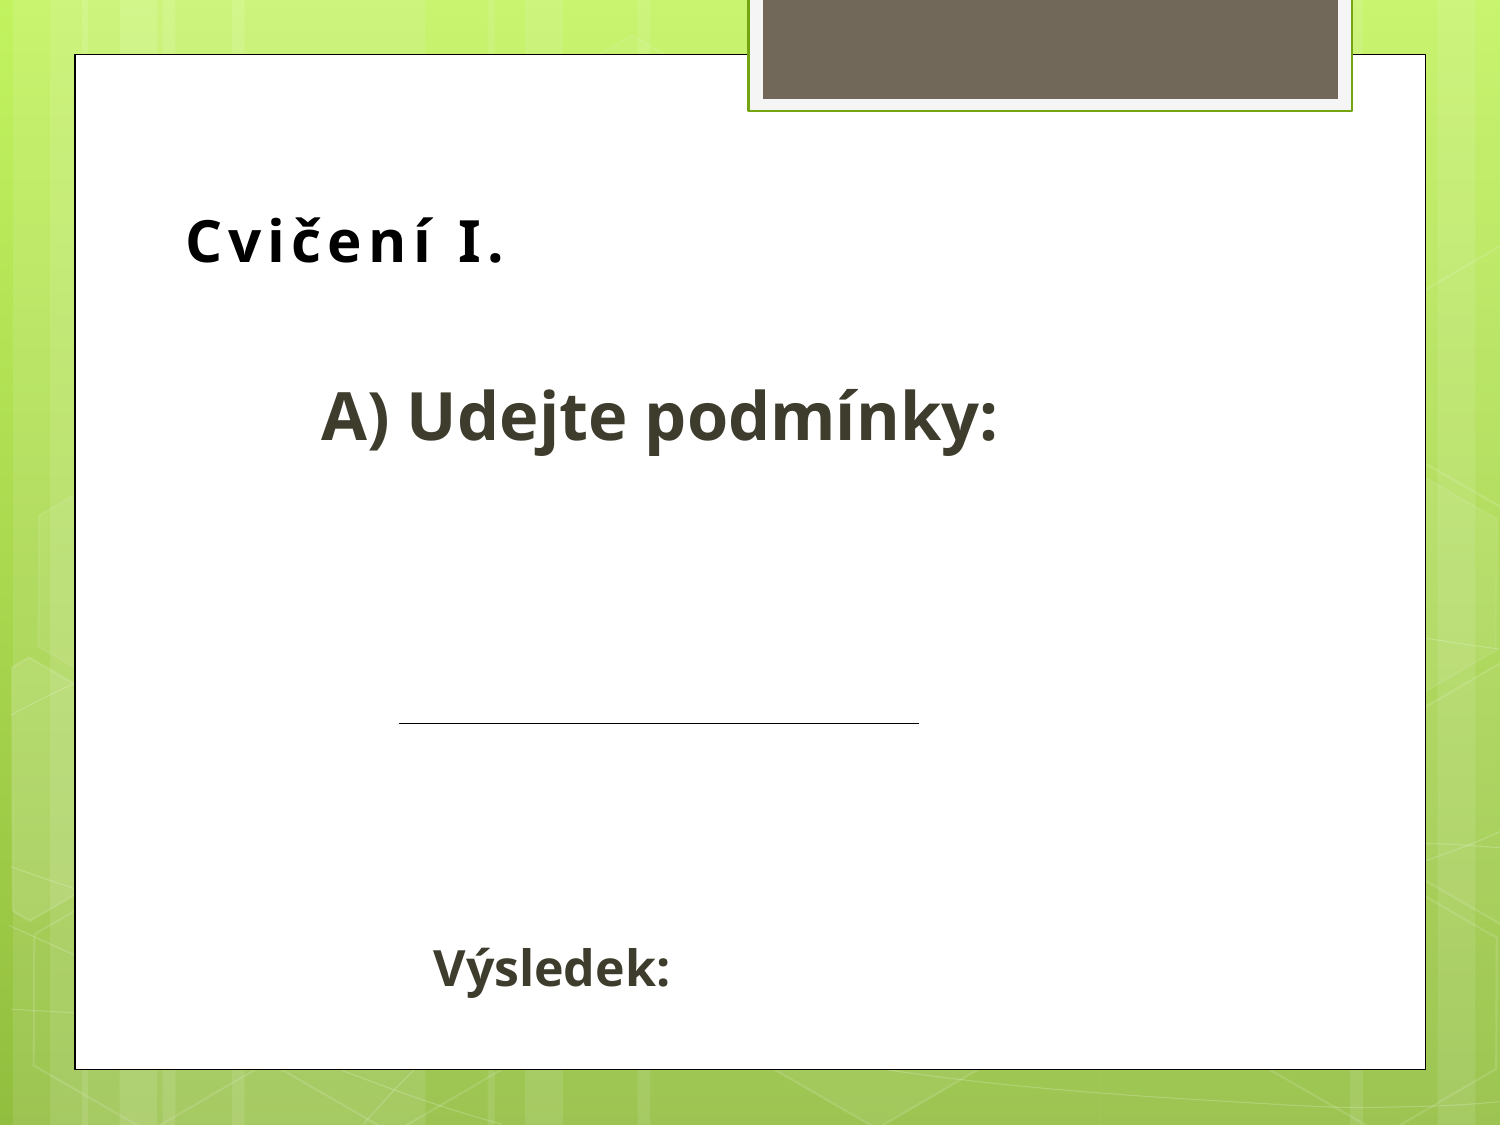

Cvičení I.
# A) Udejte podmínky:
Výsledek: